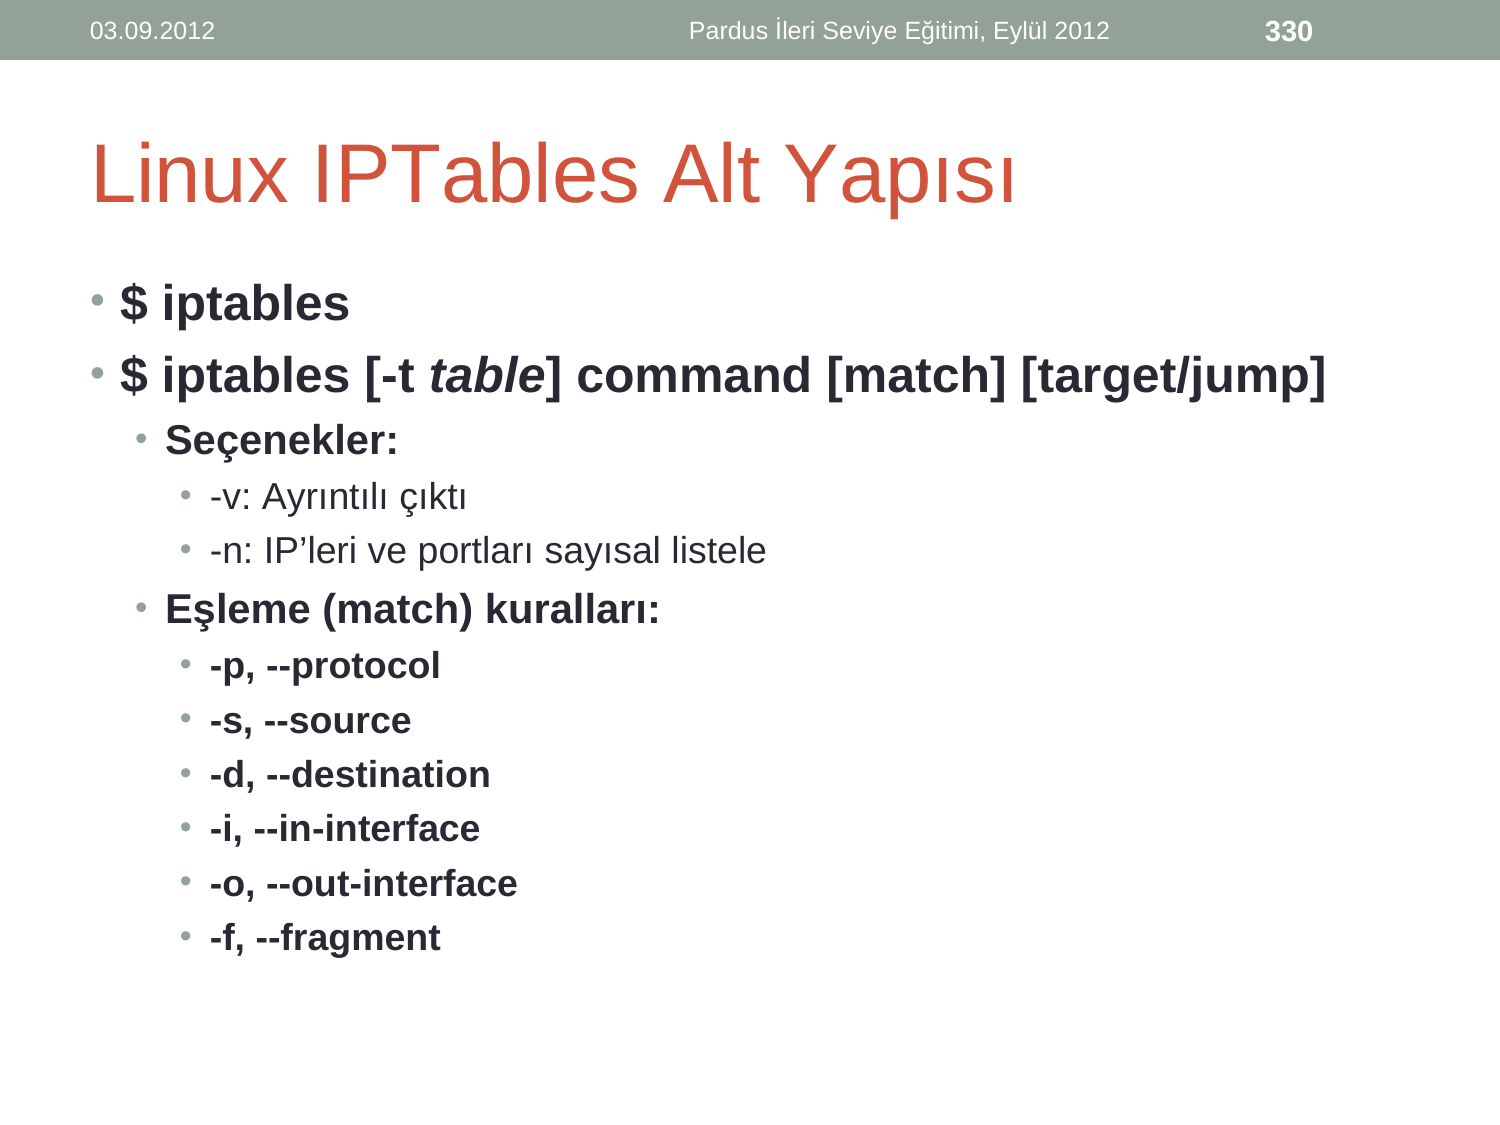

03.09.2012
Pardus İleri Seviye Eğitimi, Eylül 2012
# Linux IPTables Alt Yapısı
$ iptables
$ iptables [-t table] command [match] [target/jump]
Seçenekler:
-v: Ayrıntılı çıktı
-n: IP’leri ve portları sayısal listele
Eşleme (match) kuralları:
-p, --protocol
-s, --source
-d, --destination
-i, --in-interface
-o, --out-interface
-f, --fragment